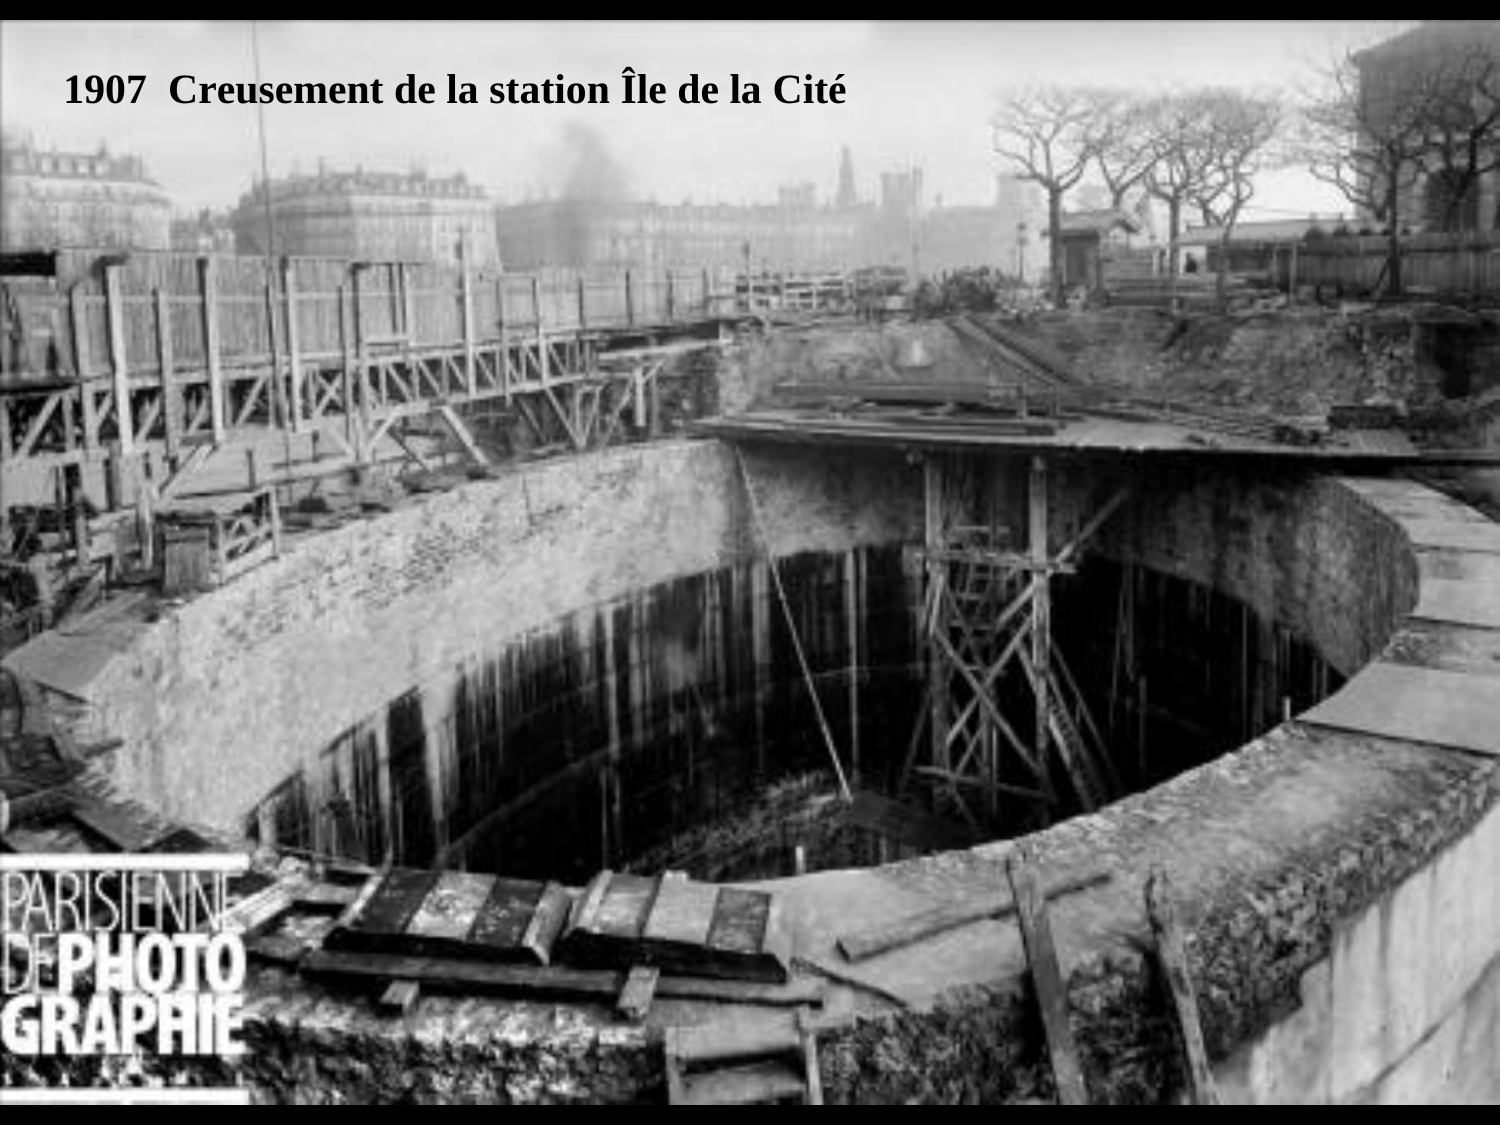

1907 Creusement de la station Île de la Cité